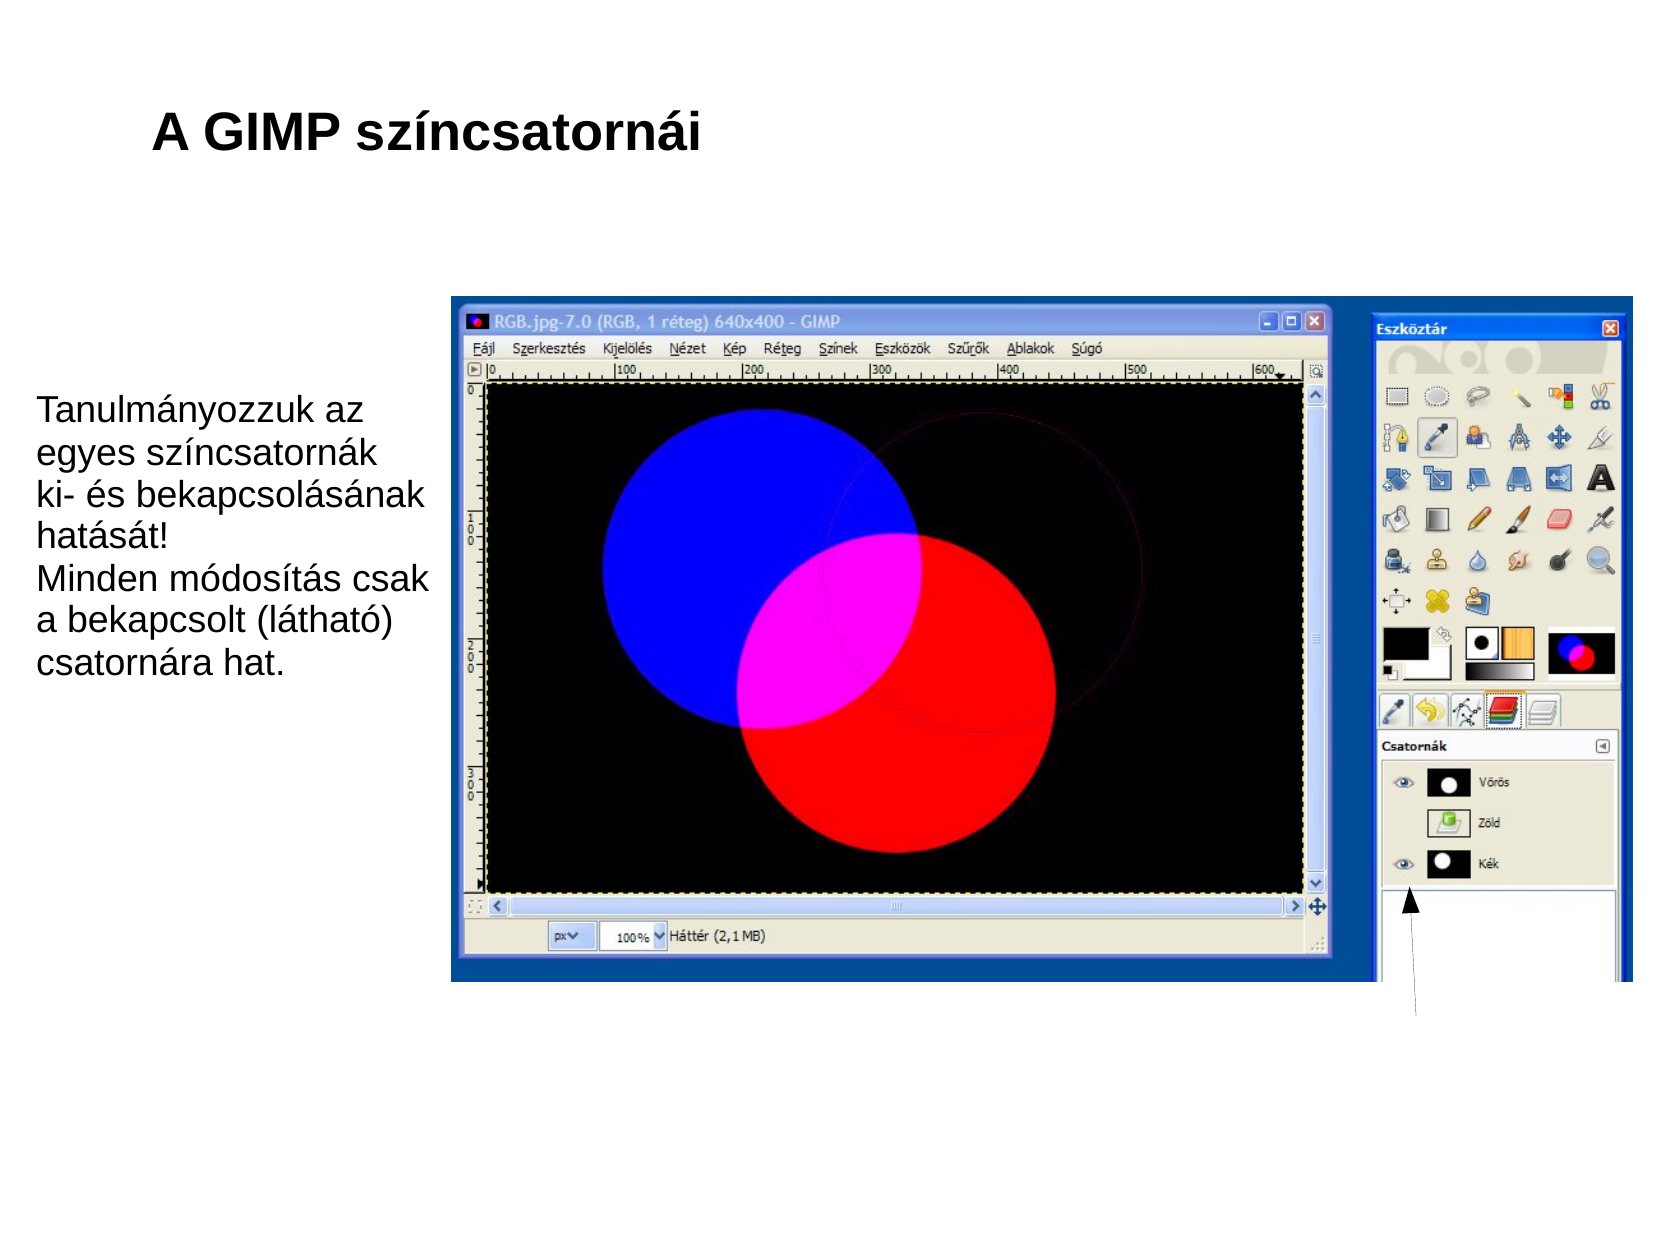

A GIMP színcsatornái
Tanulmányozzuk az
egyes színcsatornák
ki- és bekapcsolásának
hatását!
Minden módosítás csak
a bekapcsolt (látható)
csatornára hat.